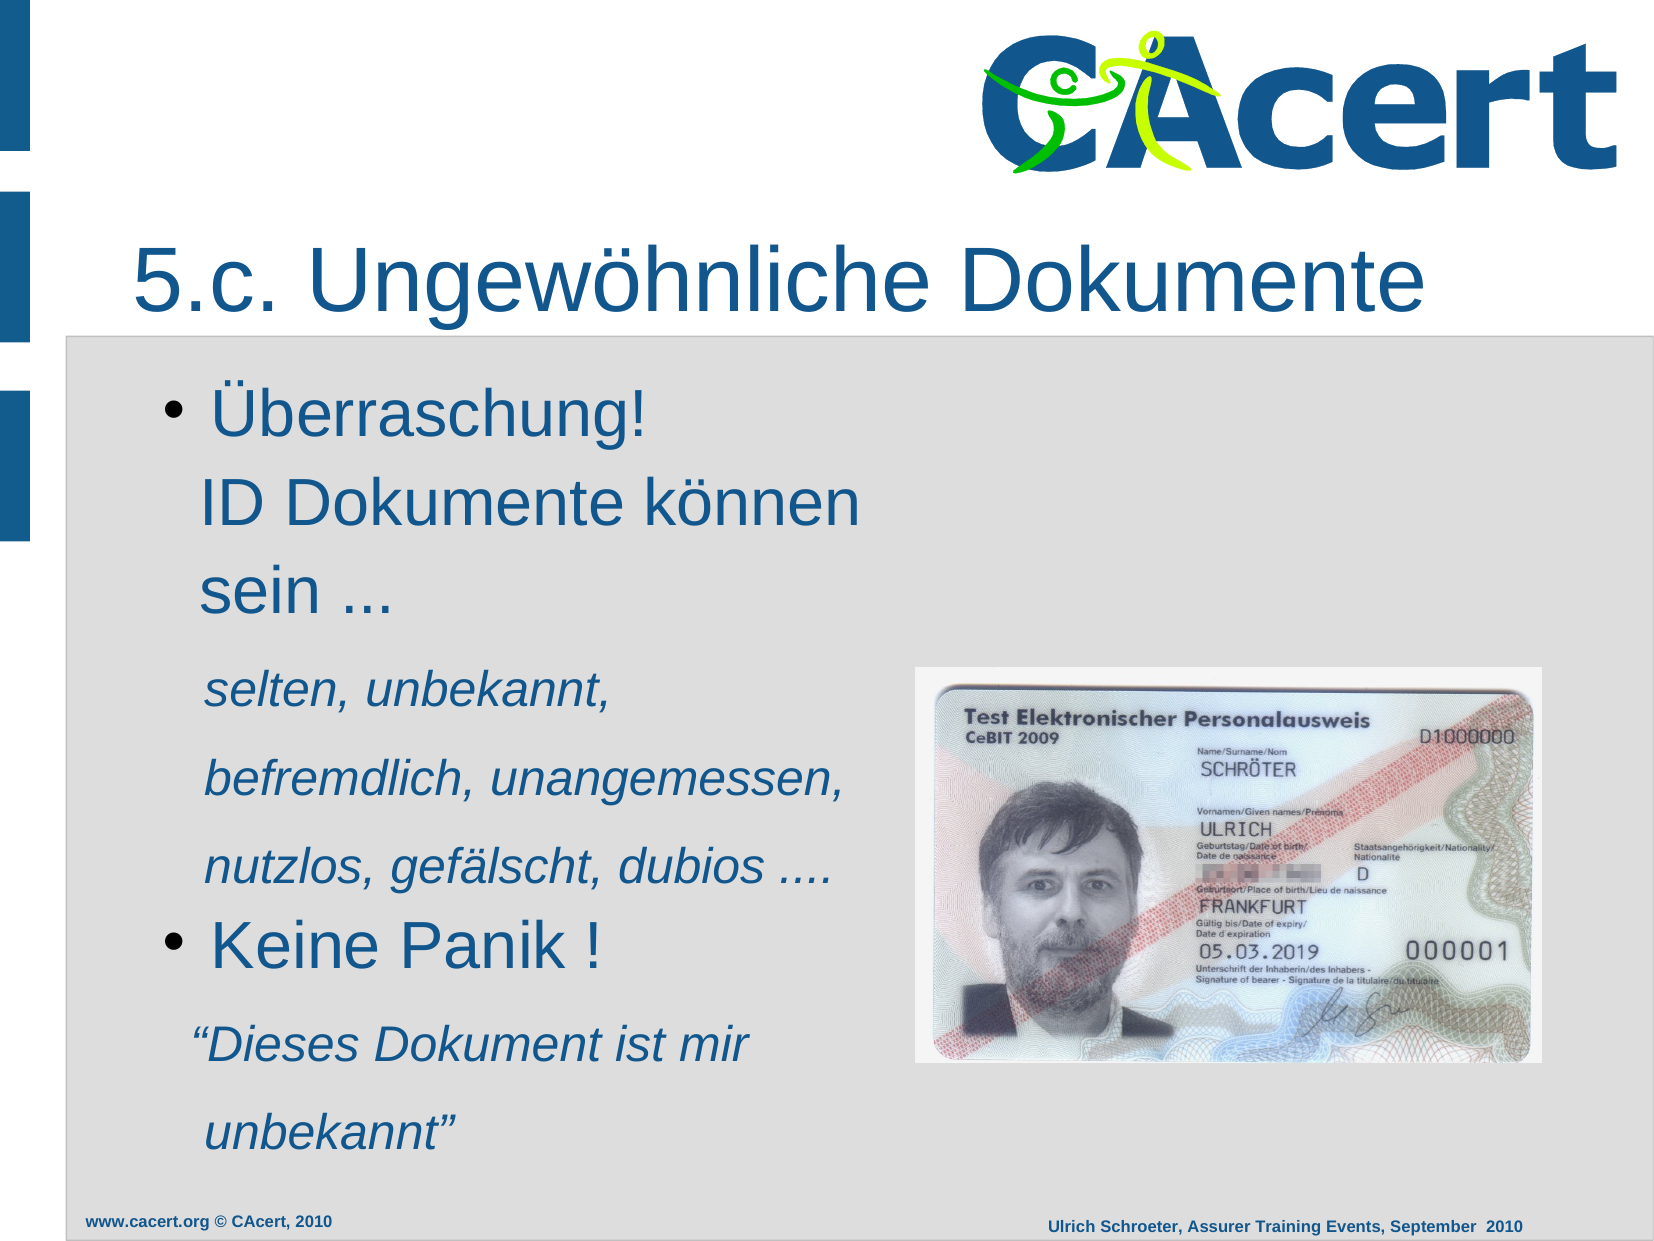

5.c. Ungewöhnliche Dokumente
 Überraschung!
 ID Dokumente können
 sein ...
 selten, unbekannt,
 befremdlich, unangemessen,
 nutzlos, gefälscht, dubios ....
 Keine Panik !
 “Dieses Dokument ist mir
 unbekannt”